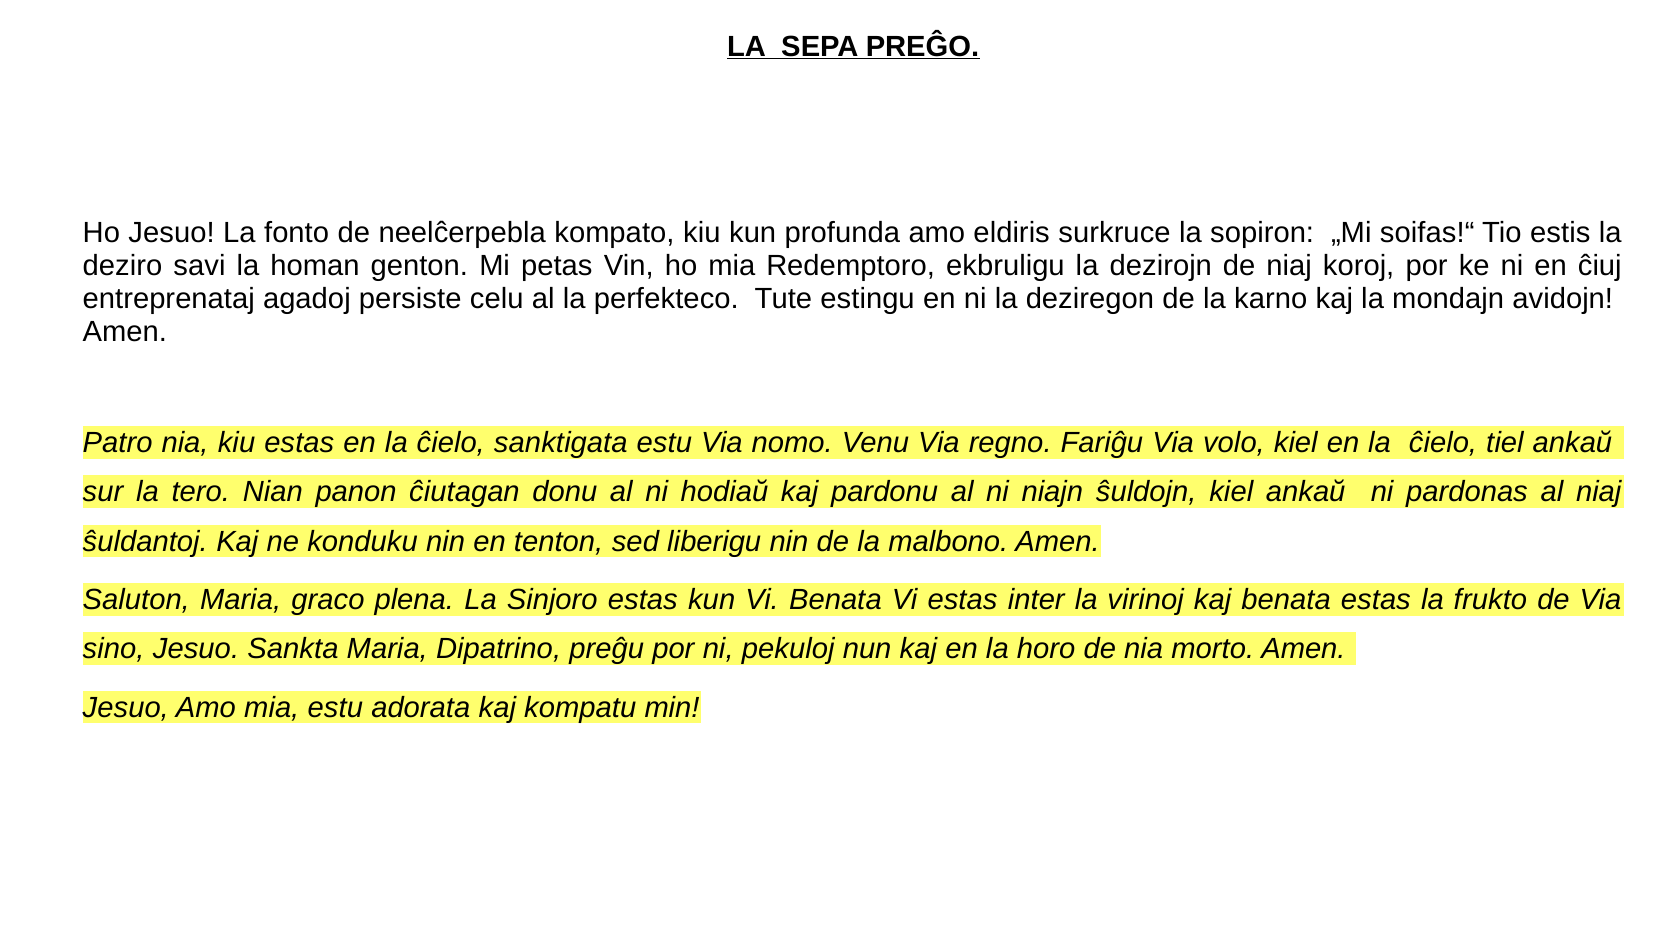

# LA SEPA PREĜO.
Ho Jesuo! La fonto de neelĉerpebla kompato, kiu kun profunda amo eldiris surkruce la sopiron: „Mi soifas!“ Tio estis la deziro savi la homan genton. Mi petas Vin, ho mia Redemptoro, ekbruligu la dezirojn de niaj koroj, por ke ni en ĉiuj entreprenataj agadoj persiste celu al la perfekteco. Tute estingu en ni la deziregon de la karno kaj la mondajn avidojn! Amen.
Patro nia, kiu estas en la ĉielo, sanktigata estu Via nomo. Venu Via regno. Fariĝu Via volo, kiel en la ĉielo, tiel ankaŭ sur la tero. Nian panon ĉiutagan donu al ni hodiaŭ kaj pardonu al ni niajn ŝuldojn, kiel ankaŭ ni pardonas al niaj ŝuldantoj. Kaj ne konduku nin en tenton, sed liberigu nin de la malbono. Amen.
Saluton, Maria, graco plena. La Sinjoro estas kun Vi. Benata Vi estas inter la virinoj kaj benata estas la frukto de Via sino, Jesuo. Sankta Maria, Dipatrino, preĝu por ni, pekuloj nun kaj en la horo de nia morto. Amen.
Jesuo, Amo mia, estu adorata kaj kompatu min!